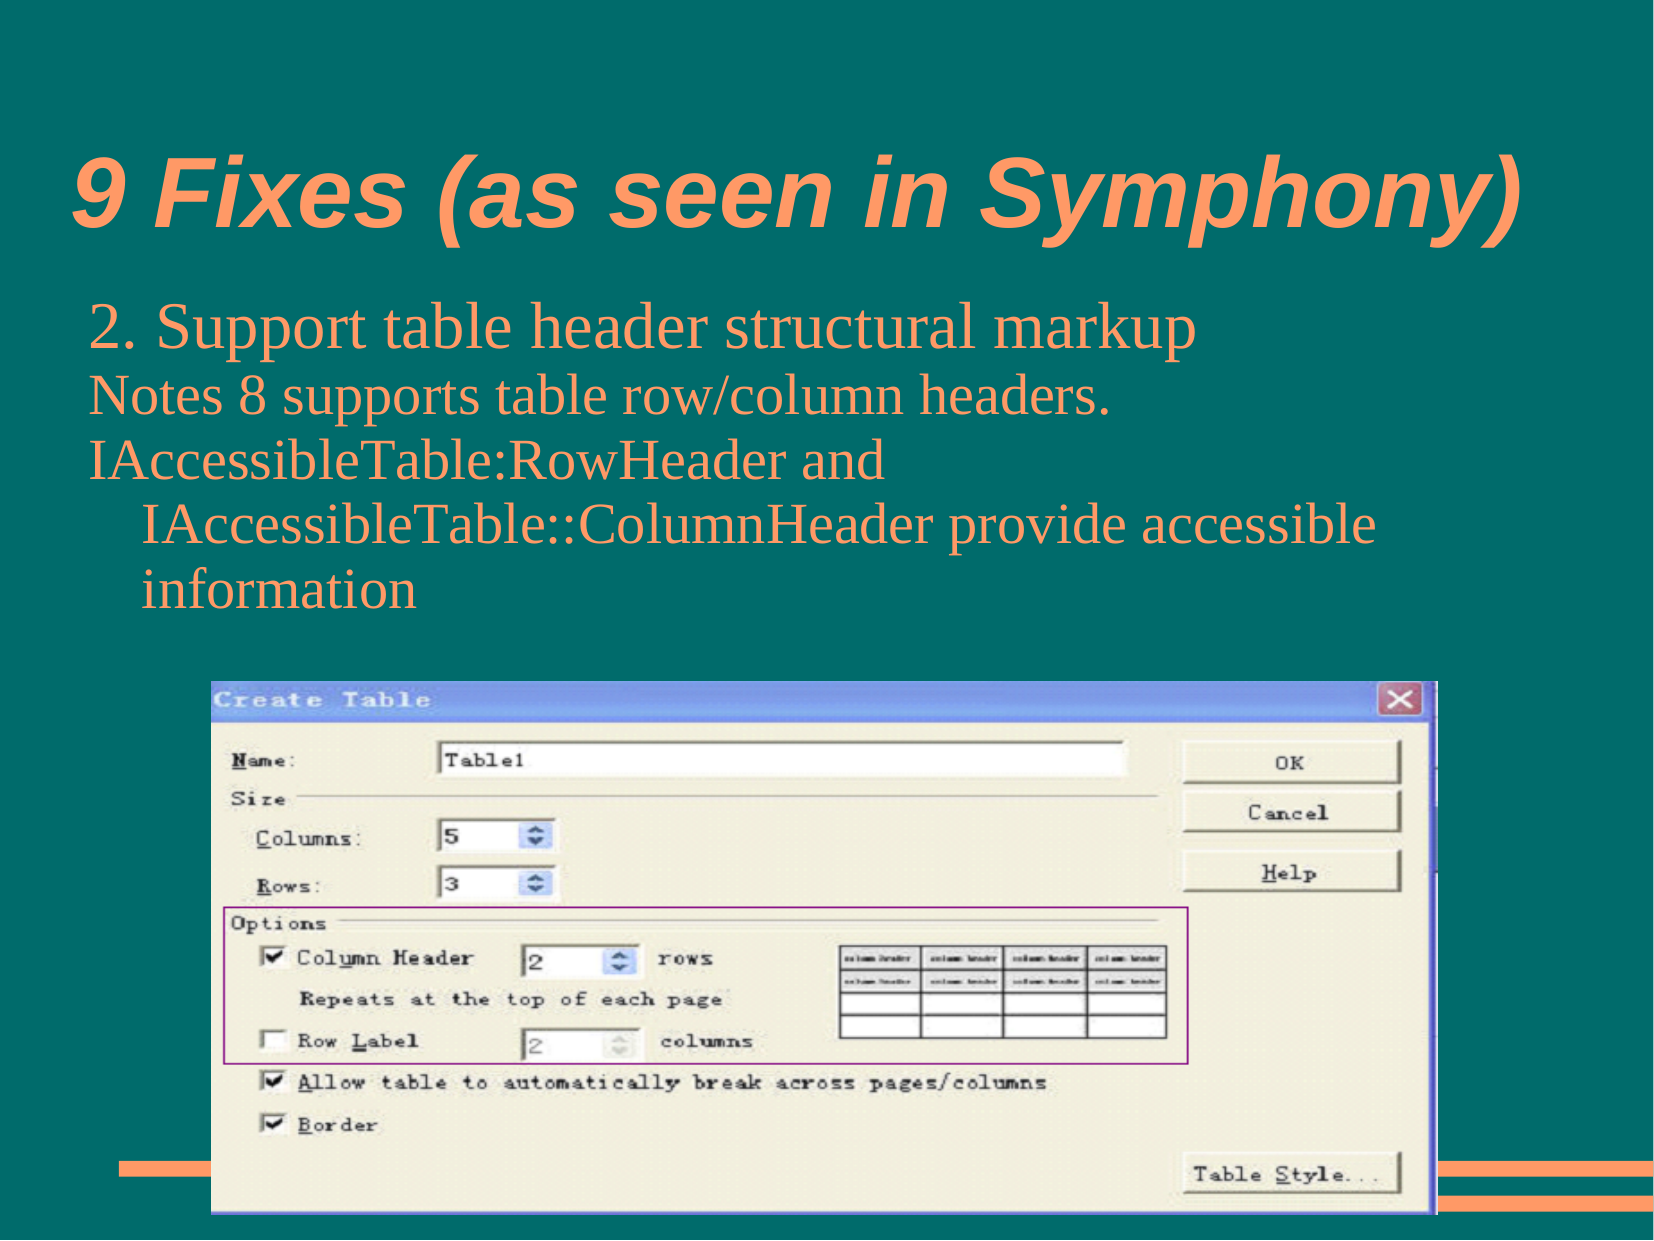

# 9 Fixes (as seen in Symphony)
2. Support table header structural markup
Notes 8 supports table row/column headers.
IAccessibleTable:RowHeader and IAccessibleTable::ColumnHeader provide accessible information